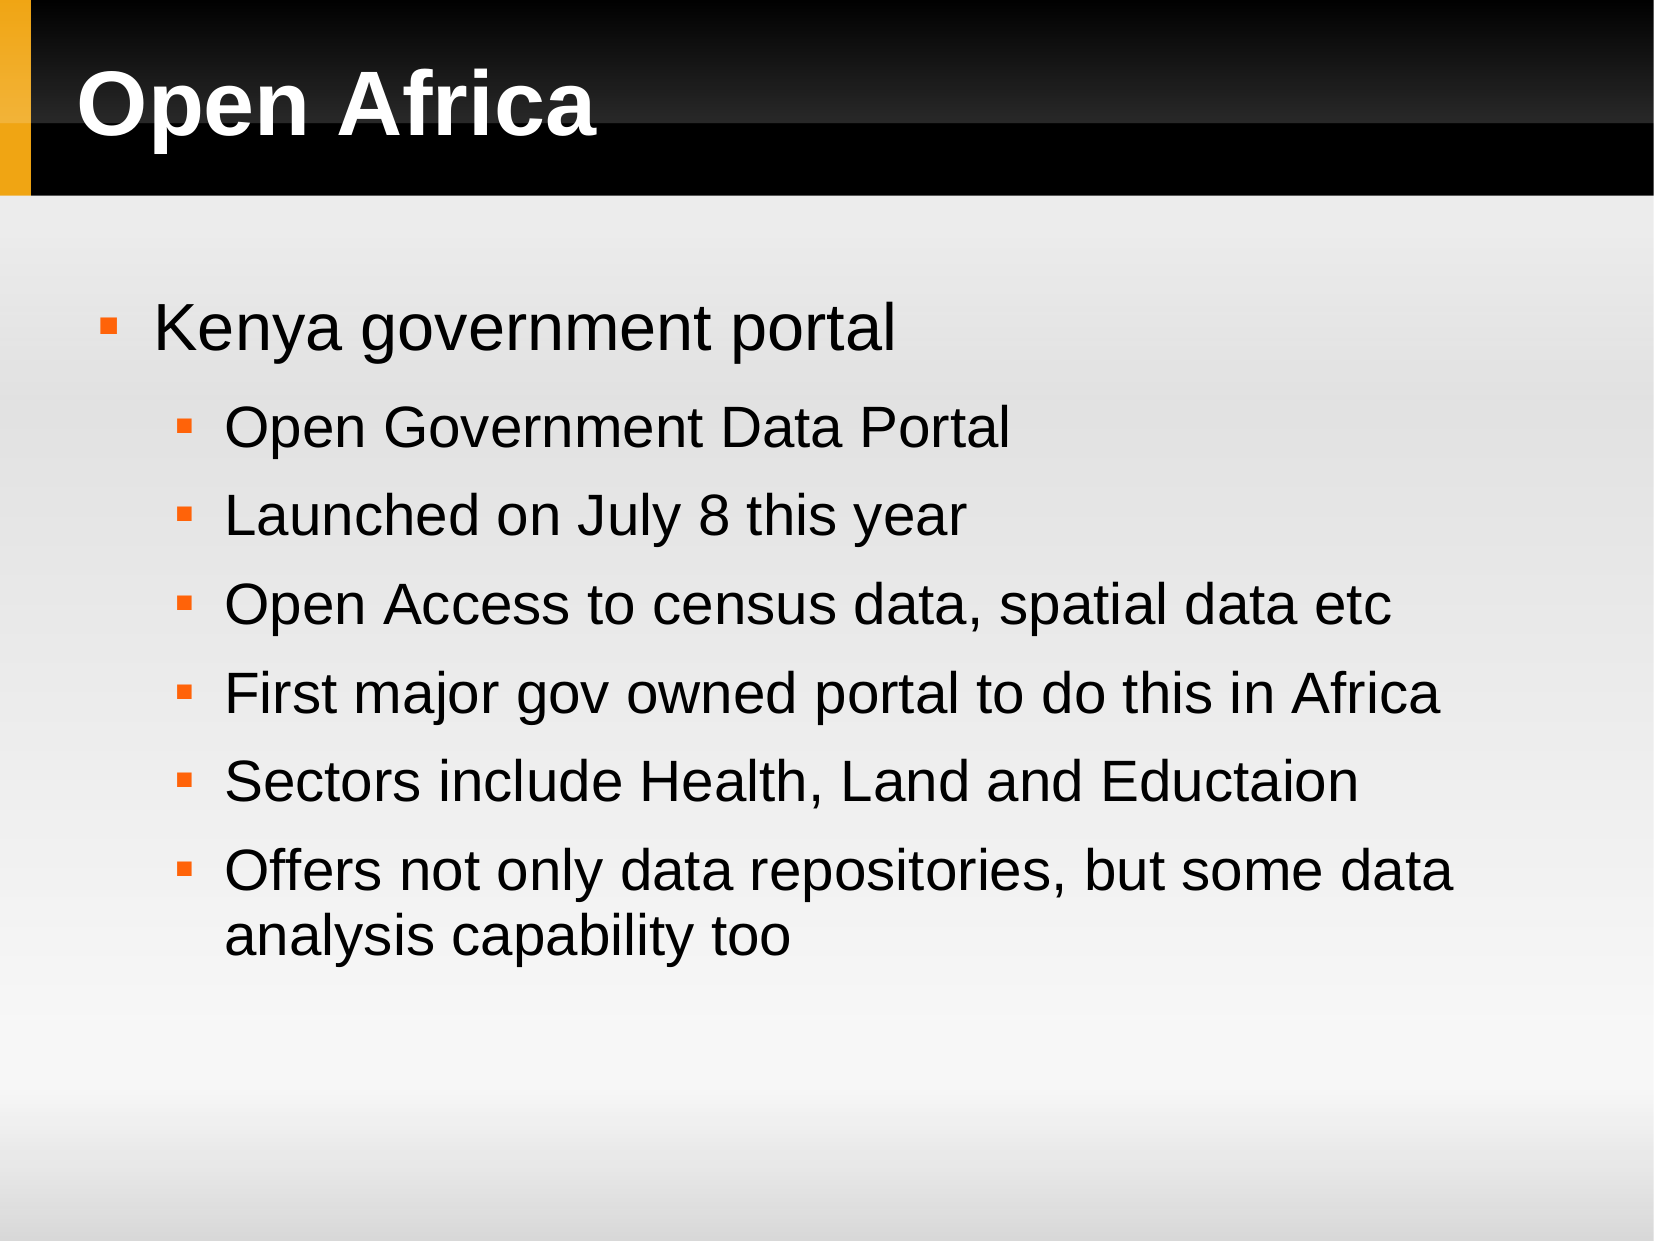

# Open Africa
Kenya government portal
Open Government Data Portal
Launched on July 8 this year
Open Access to census data, spatial data etc
First major gov owned portal to do this in Africa
Sectors include Health, Land and Eductaion
Offers not only data repositories, but some data analysis capability too